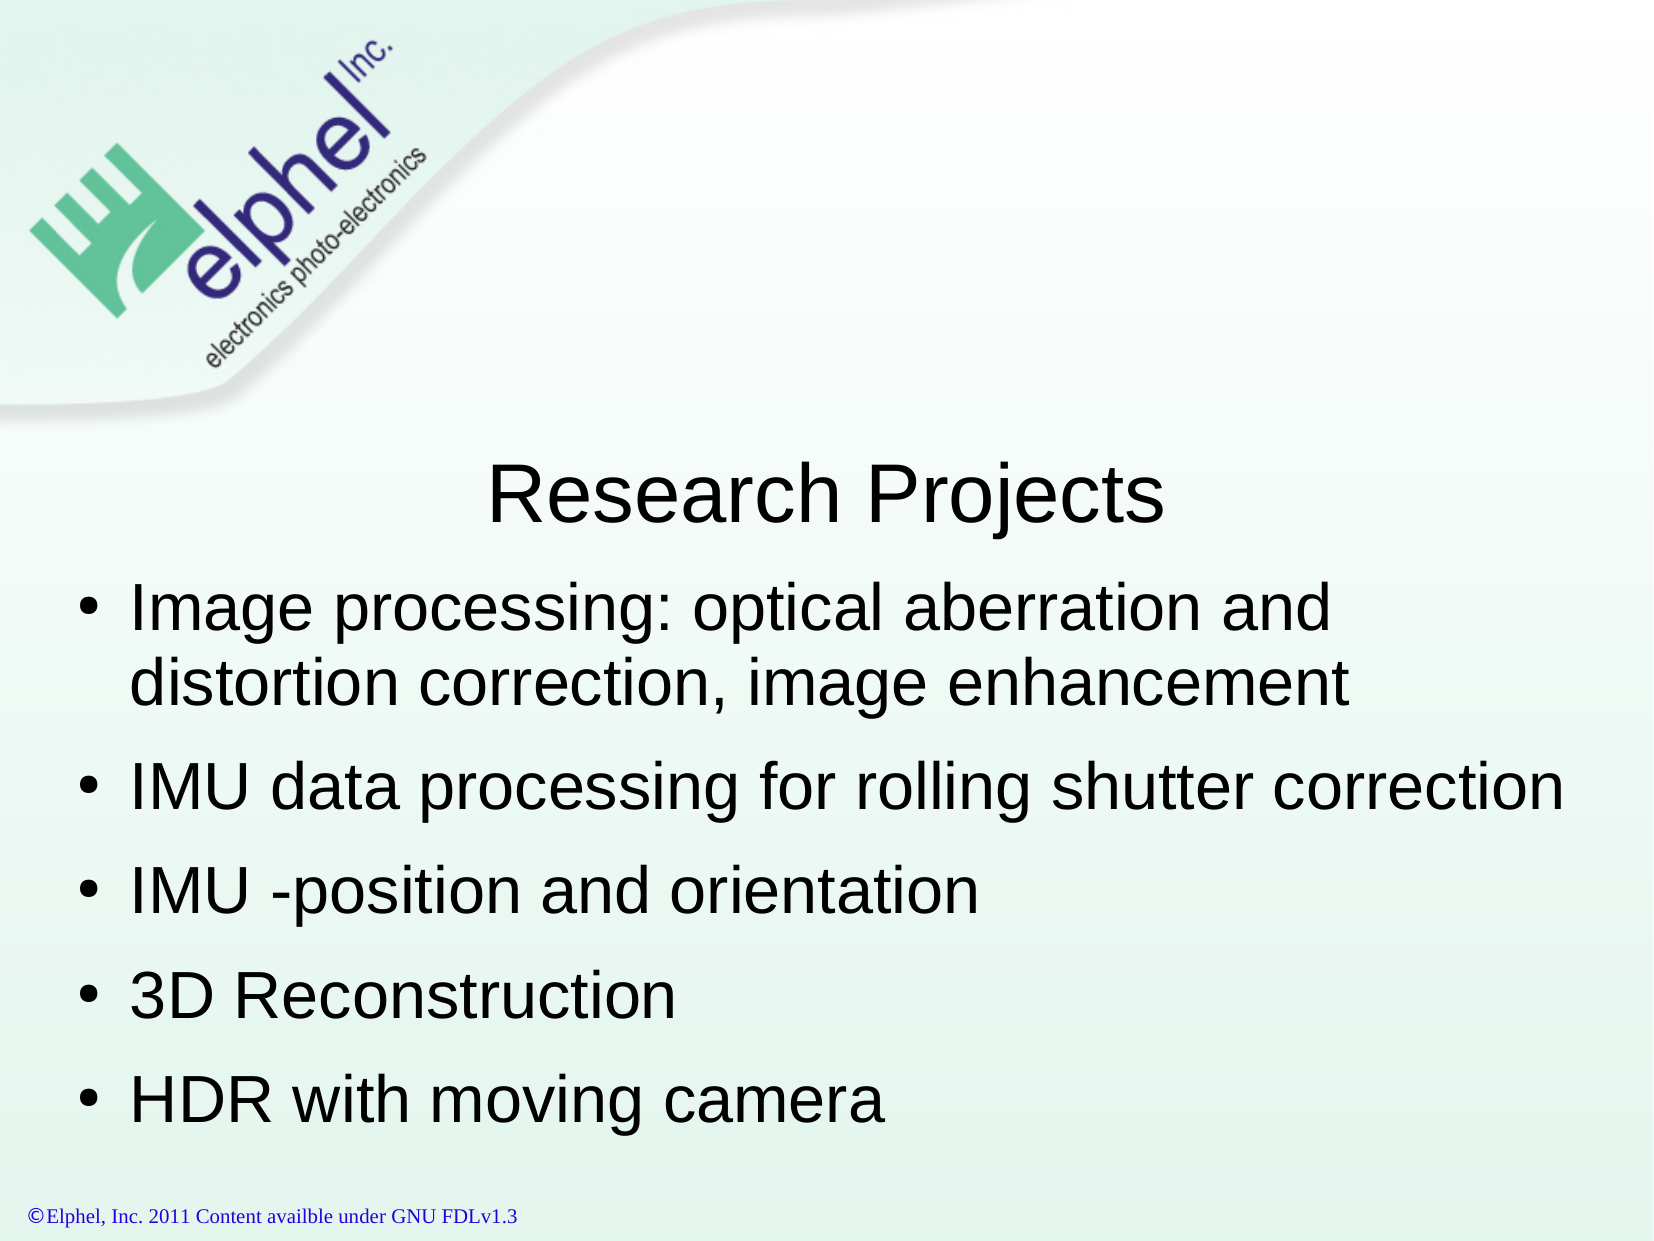

# Research Projects
Image processing: optical aberration and distortion correction, image enhancement
IMU data processing for rolling shutter correction
IMU -position and orientation
3D Reconstruction
HDR with moving camera